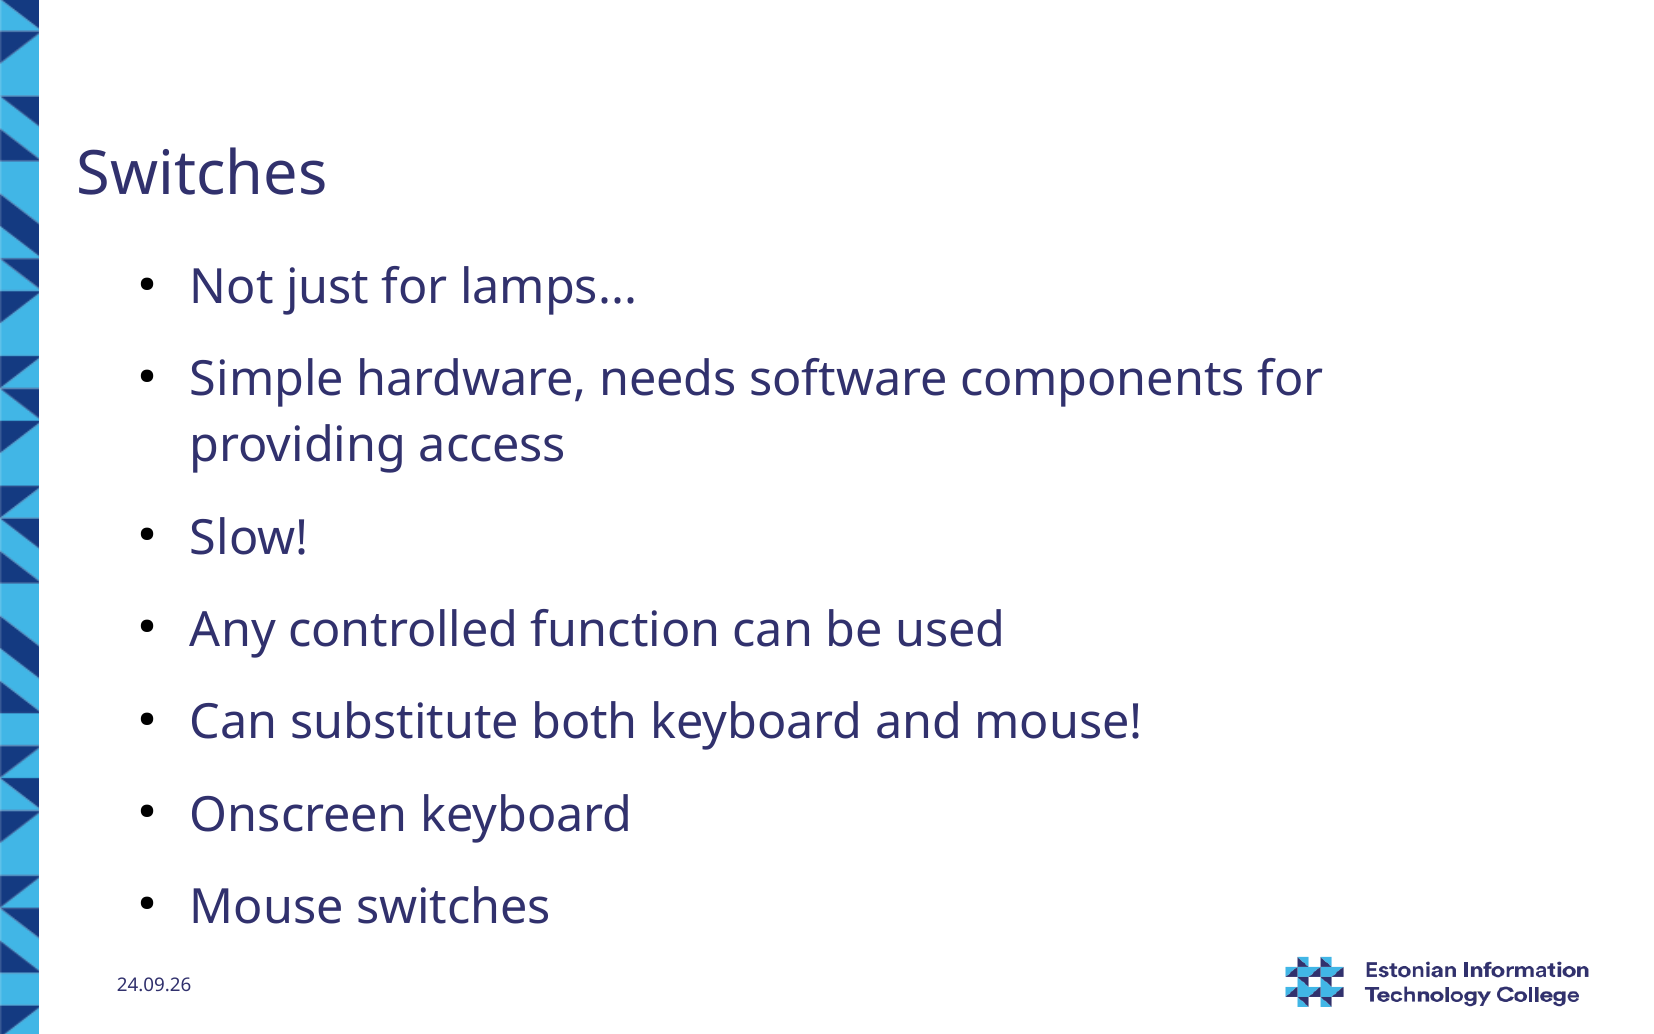

# Switches
Not just for lamps...
Simple hardware, needs software components for providing access
Slow!
Any controlled function can be used
Can substitute both keyboard and mouse!
Onscreen keyboard
Mouse switches